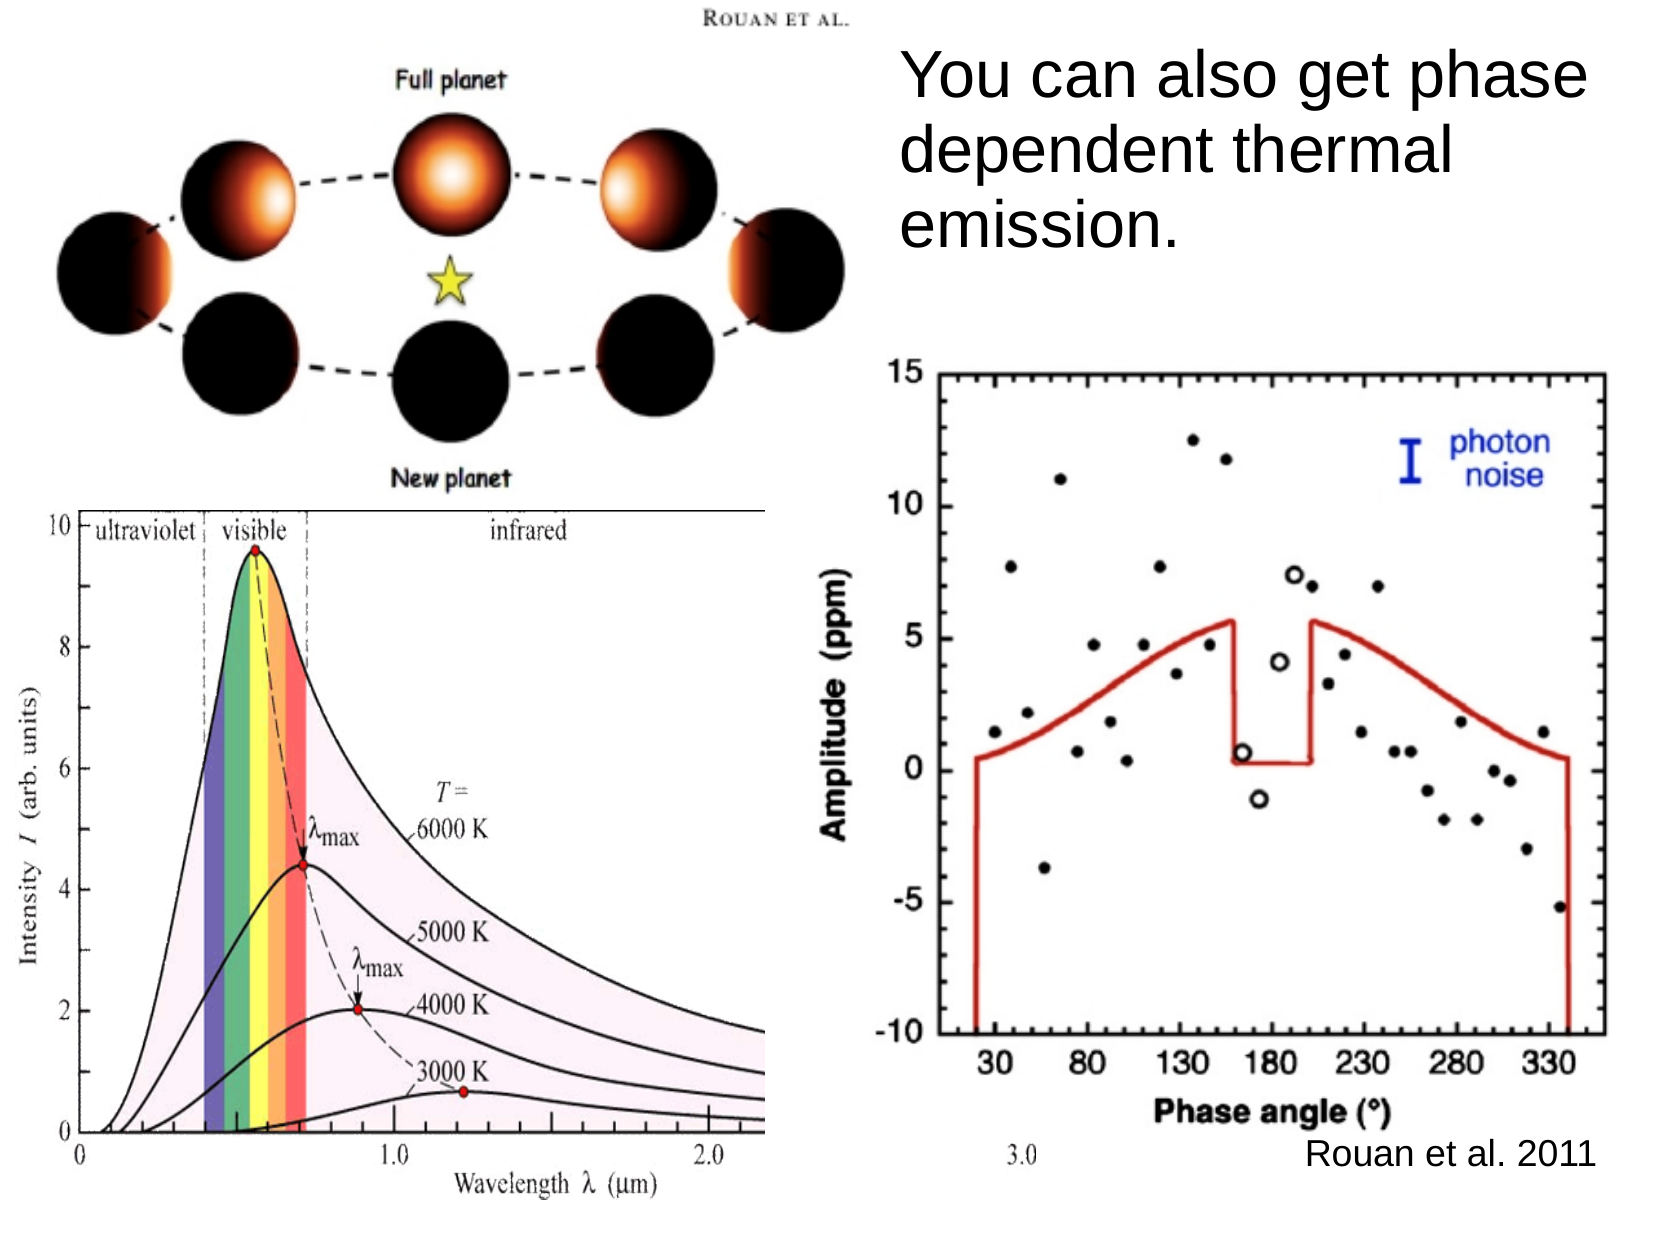

You can also get phase dependent thermal emission.
Rouan et al. 2011